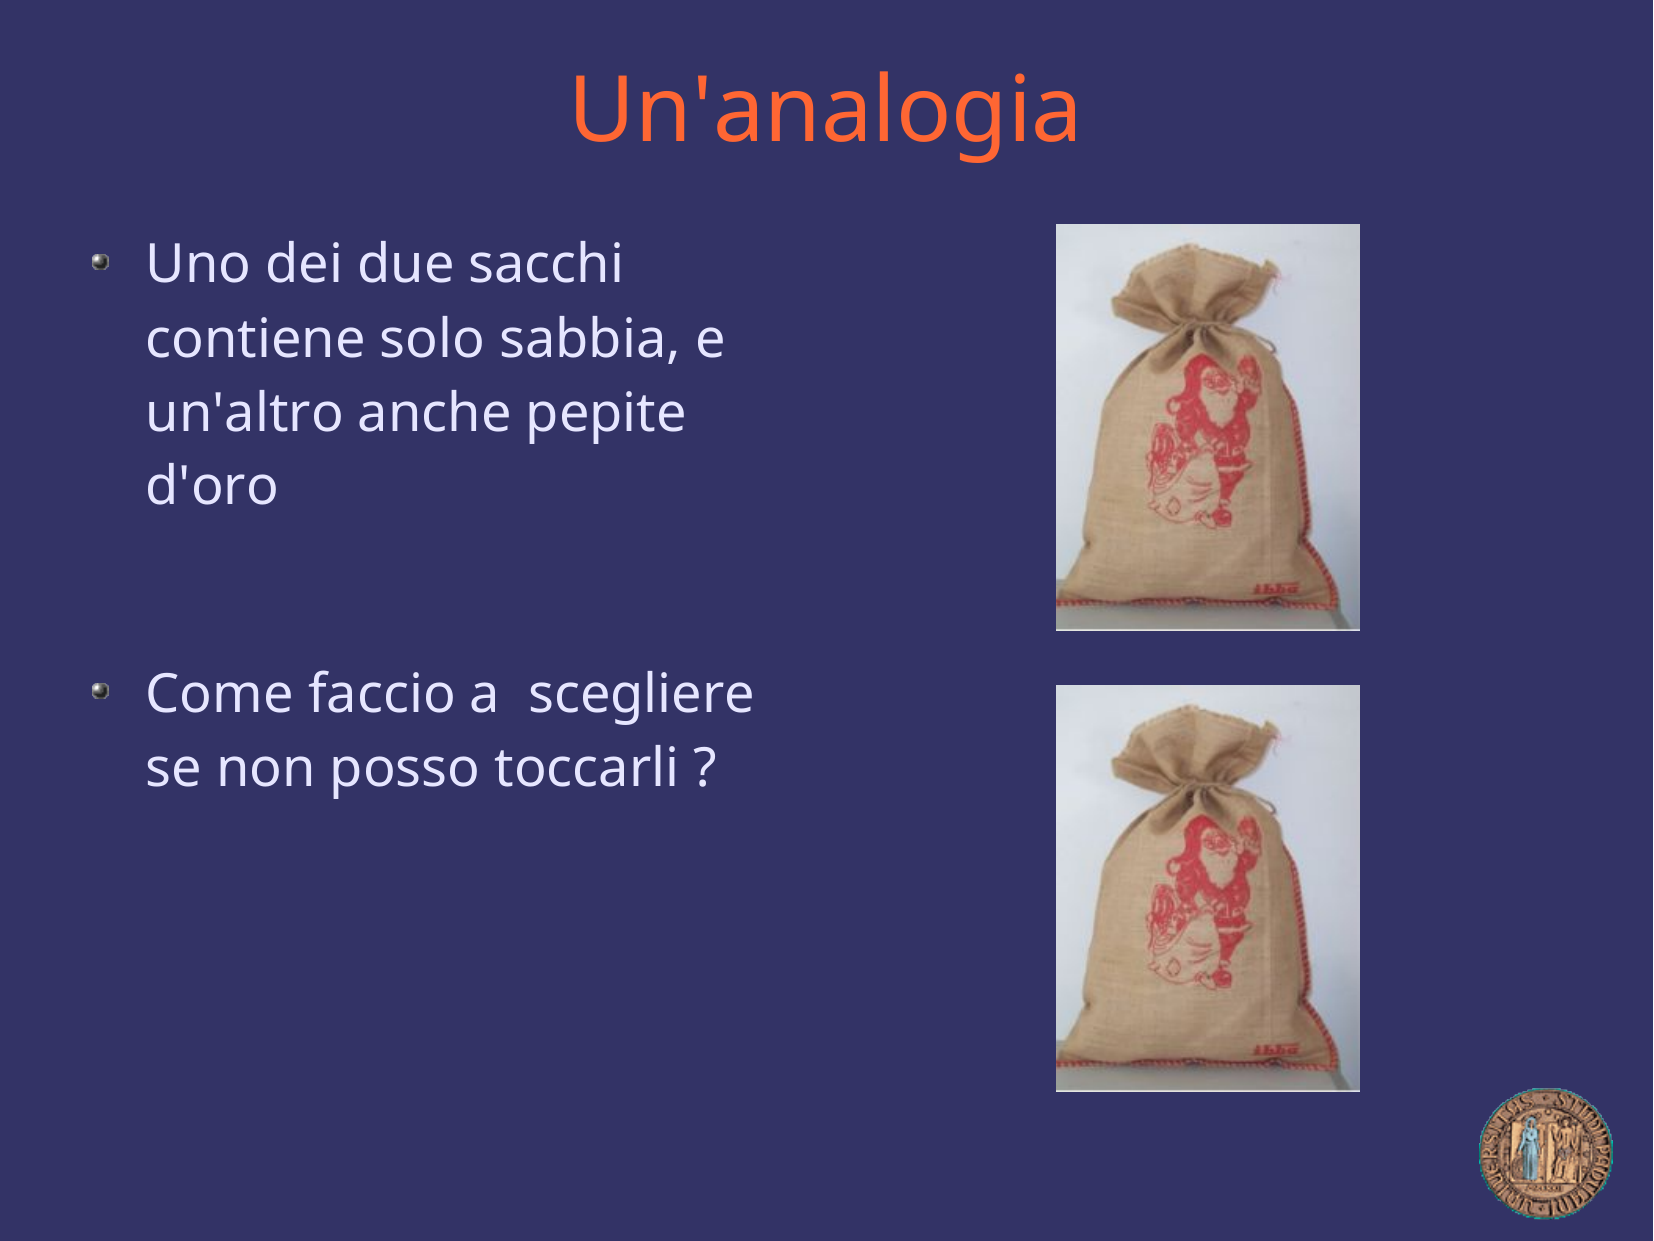

# Un'analogia
Uno dei due sacchi contiene solo sabbia, e un'altro anche pepite d'oro
Come faccio a scegliere se non posso toccarli ?